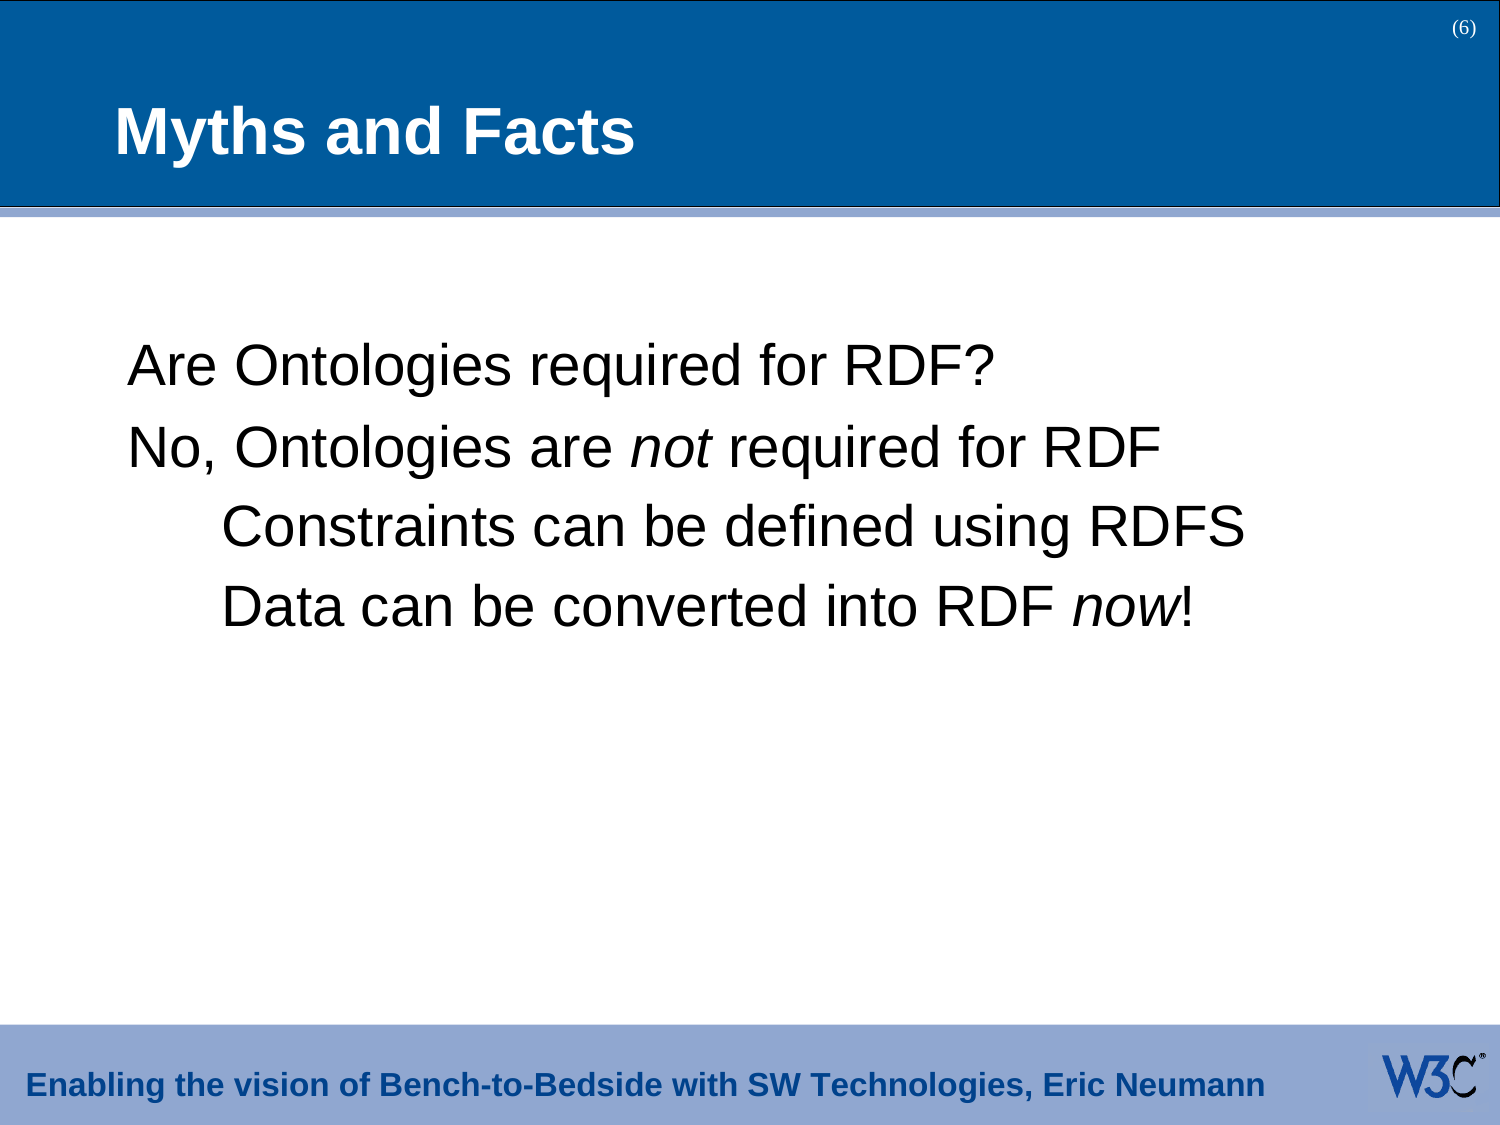

# Myths and Facts
Are Ontologies required for RDF?
No, Ontologies are not required for RDF
Constraints can be defined using RDFS
Data can be converted into RDF now!